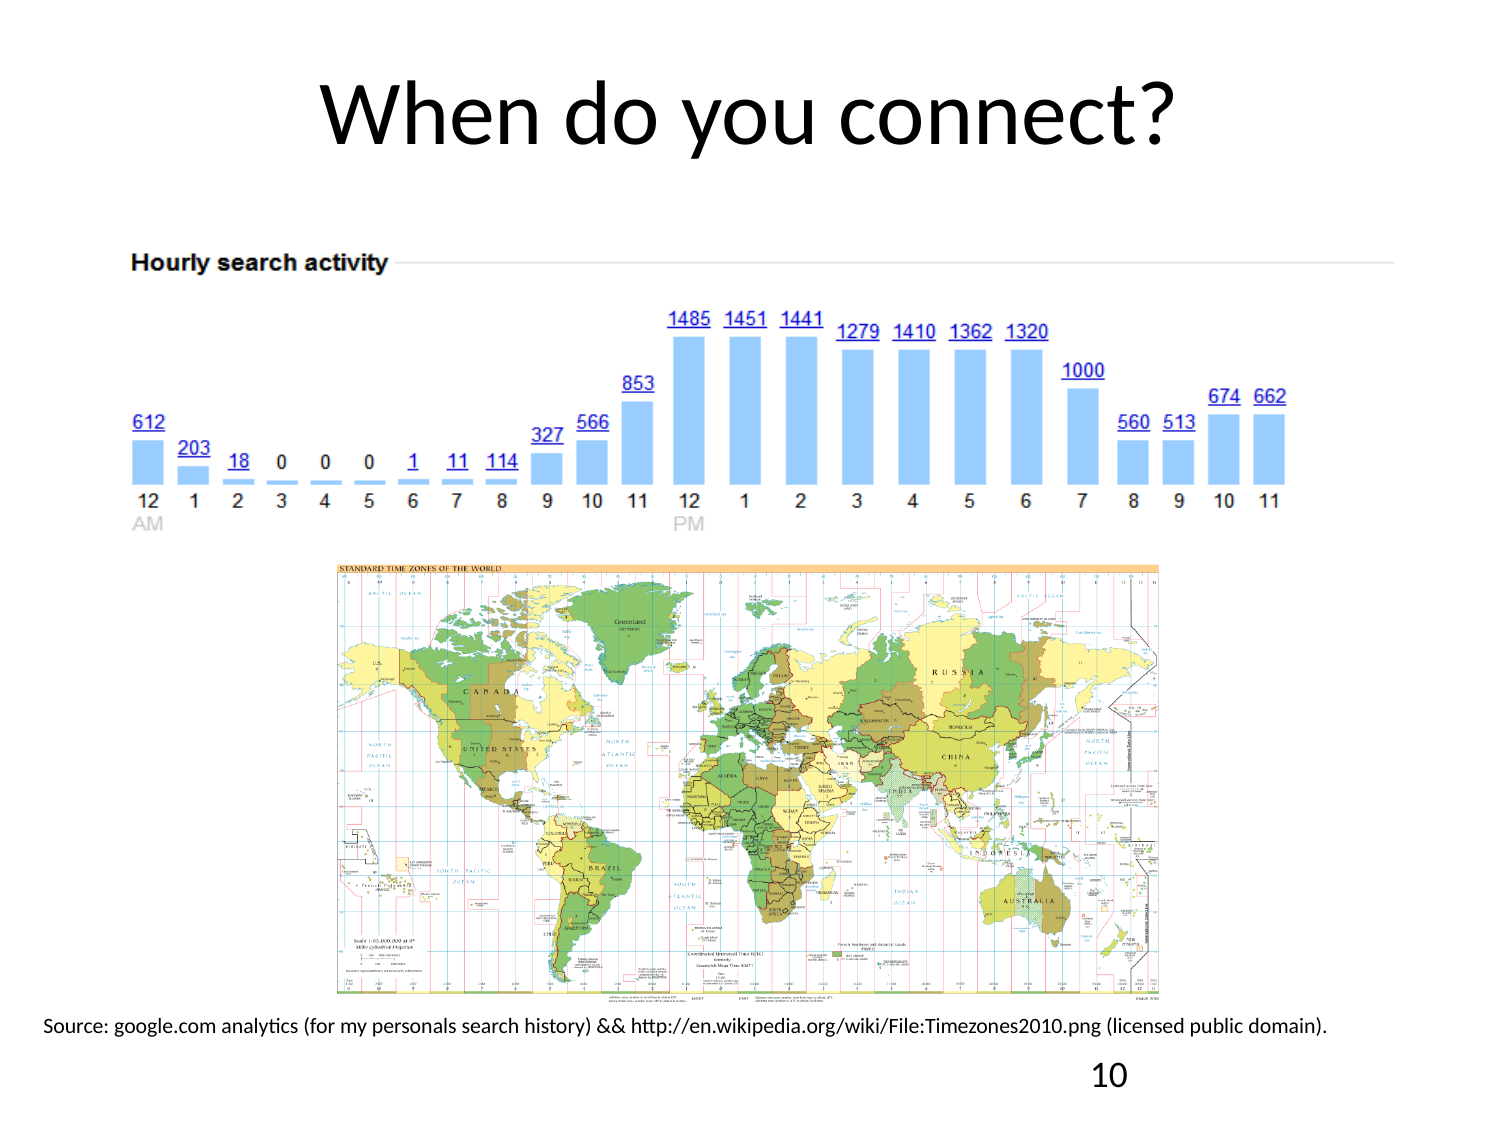

# When do you connect?
Source: google.com analytics (for my personals search history) && http://en.wikipedia.org/wiki/File:Timezones2010.png (licensed public domain).